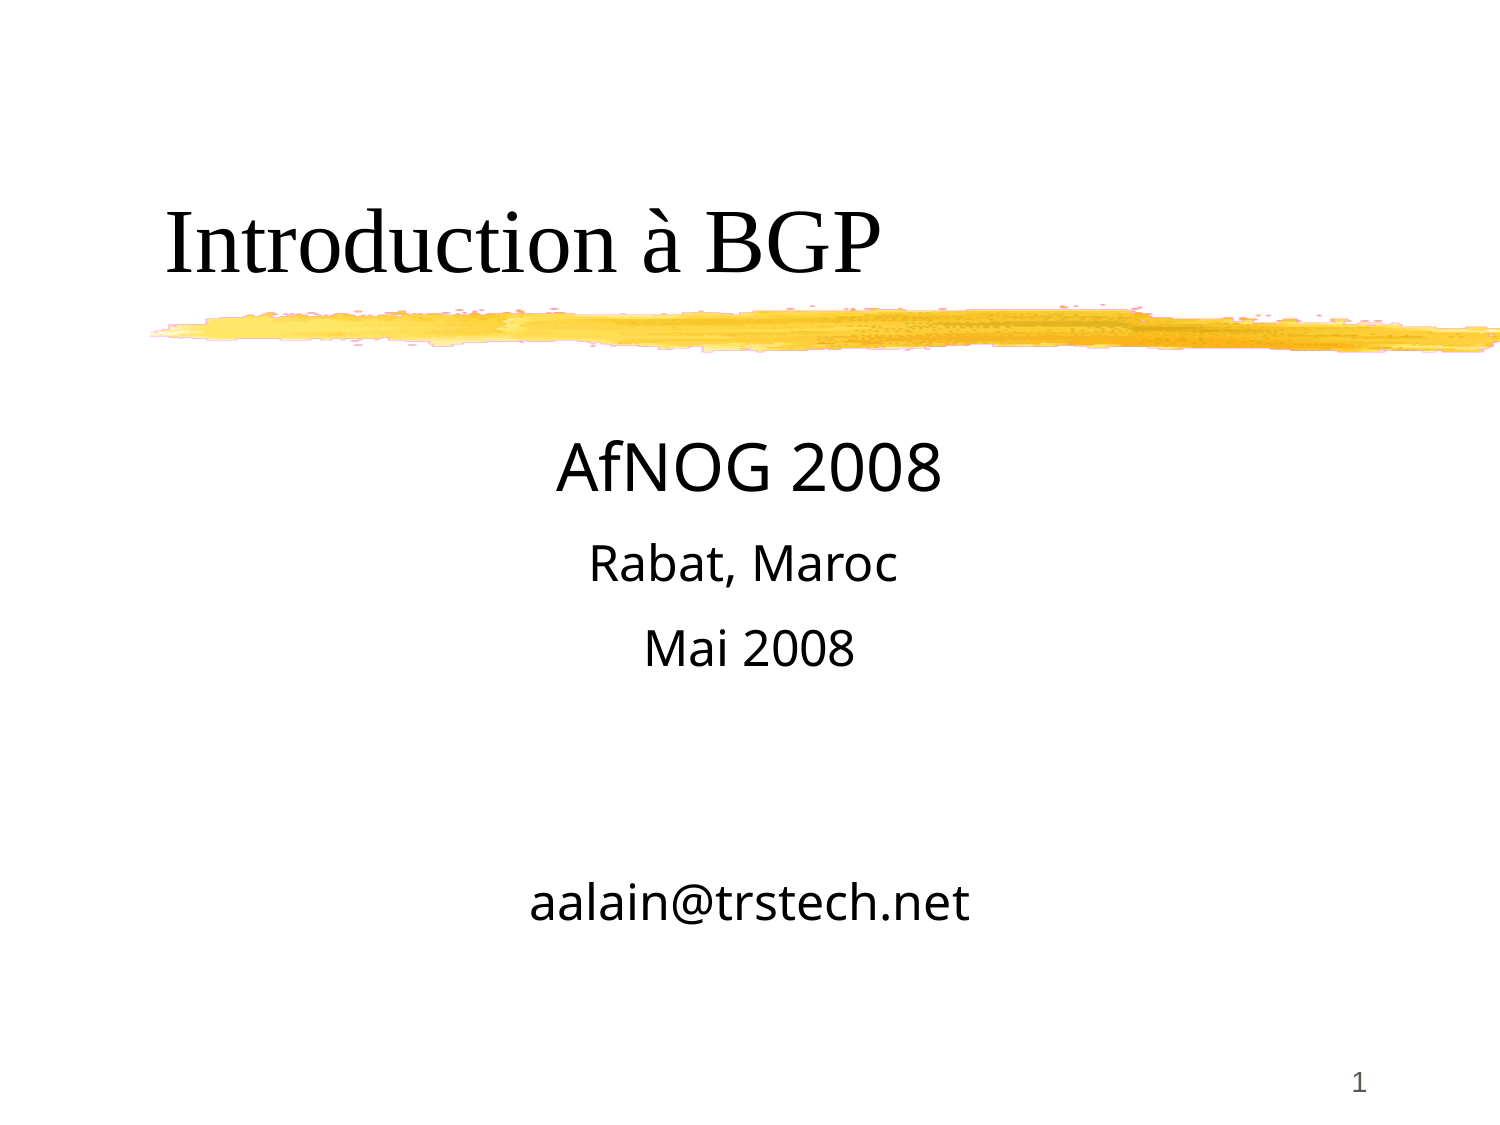

# Introduction à BGP
AfNOG 2008
Rabat, Maroc
Mai 2008
aalain@trstech.net